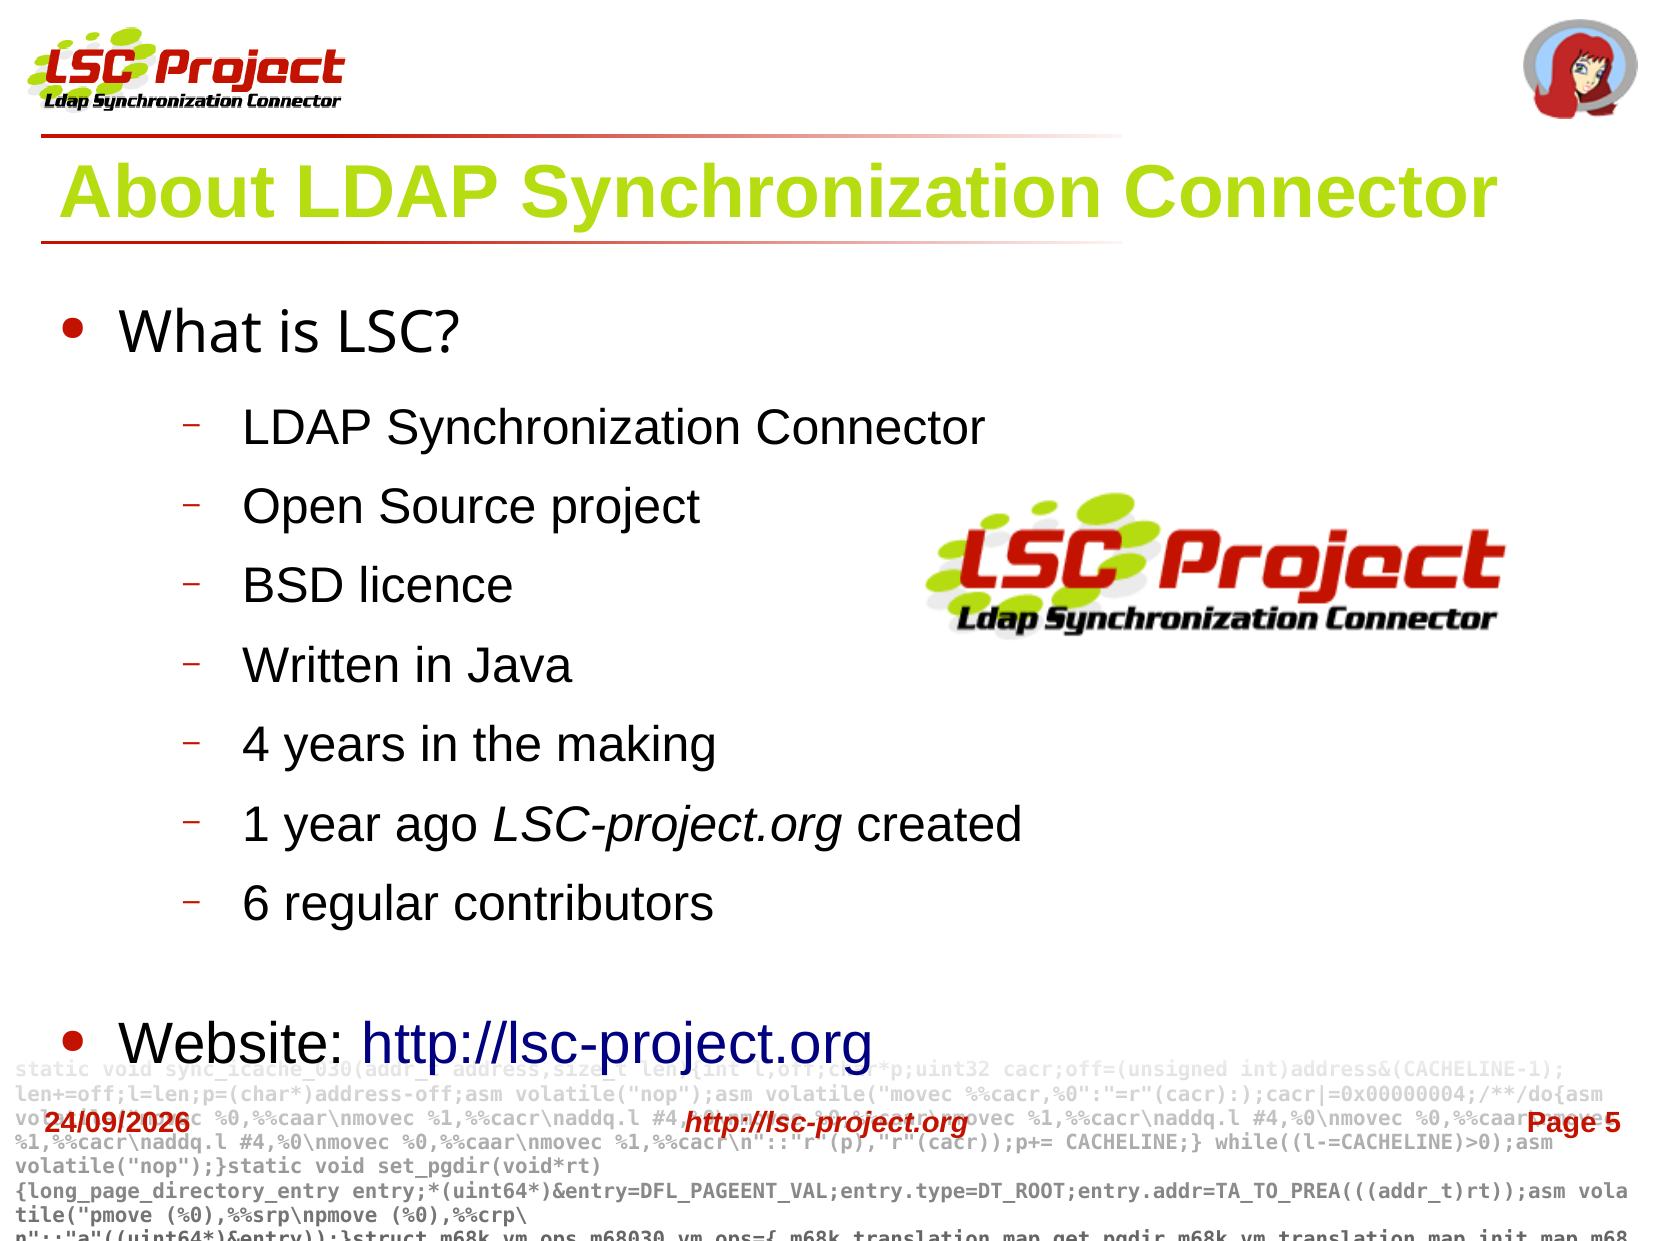

# About LDAP Synchronization Connector
What is LSC?
LDAP Synchronization Connector
Open Source project
BSD licence
Written in Java
4 years in the making
1 year ago LSC-project.org created
6 regular contributors
Website: http://lsc-project.org